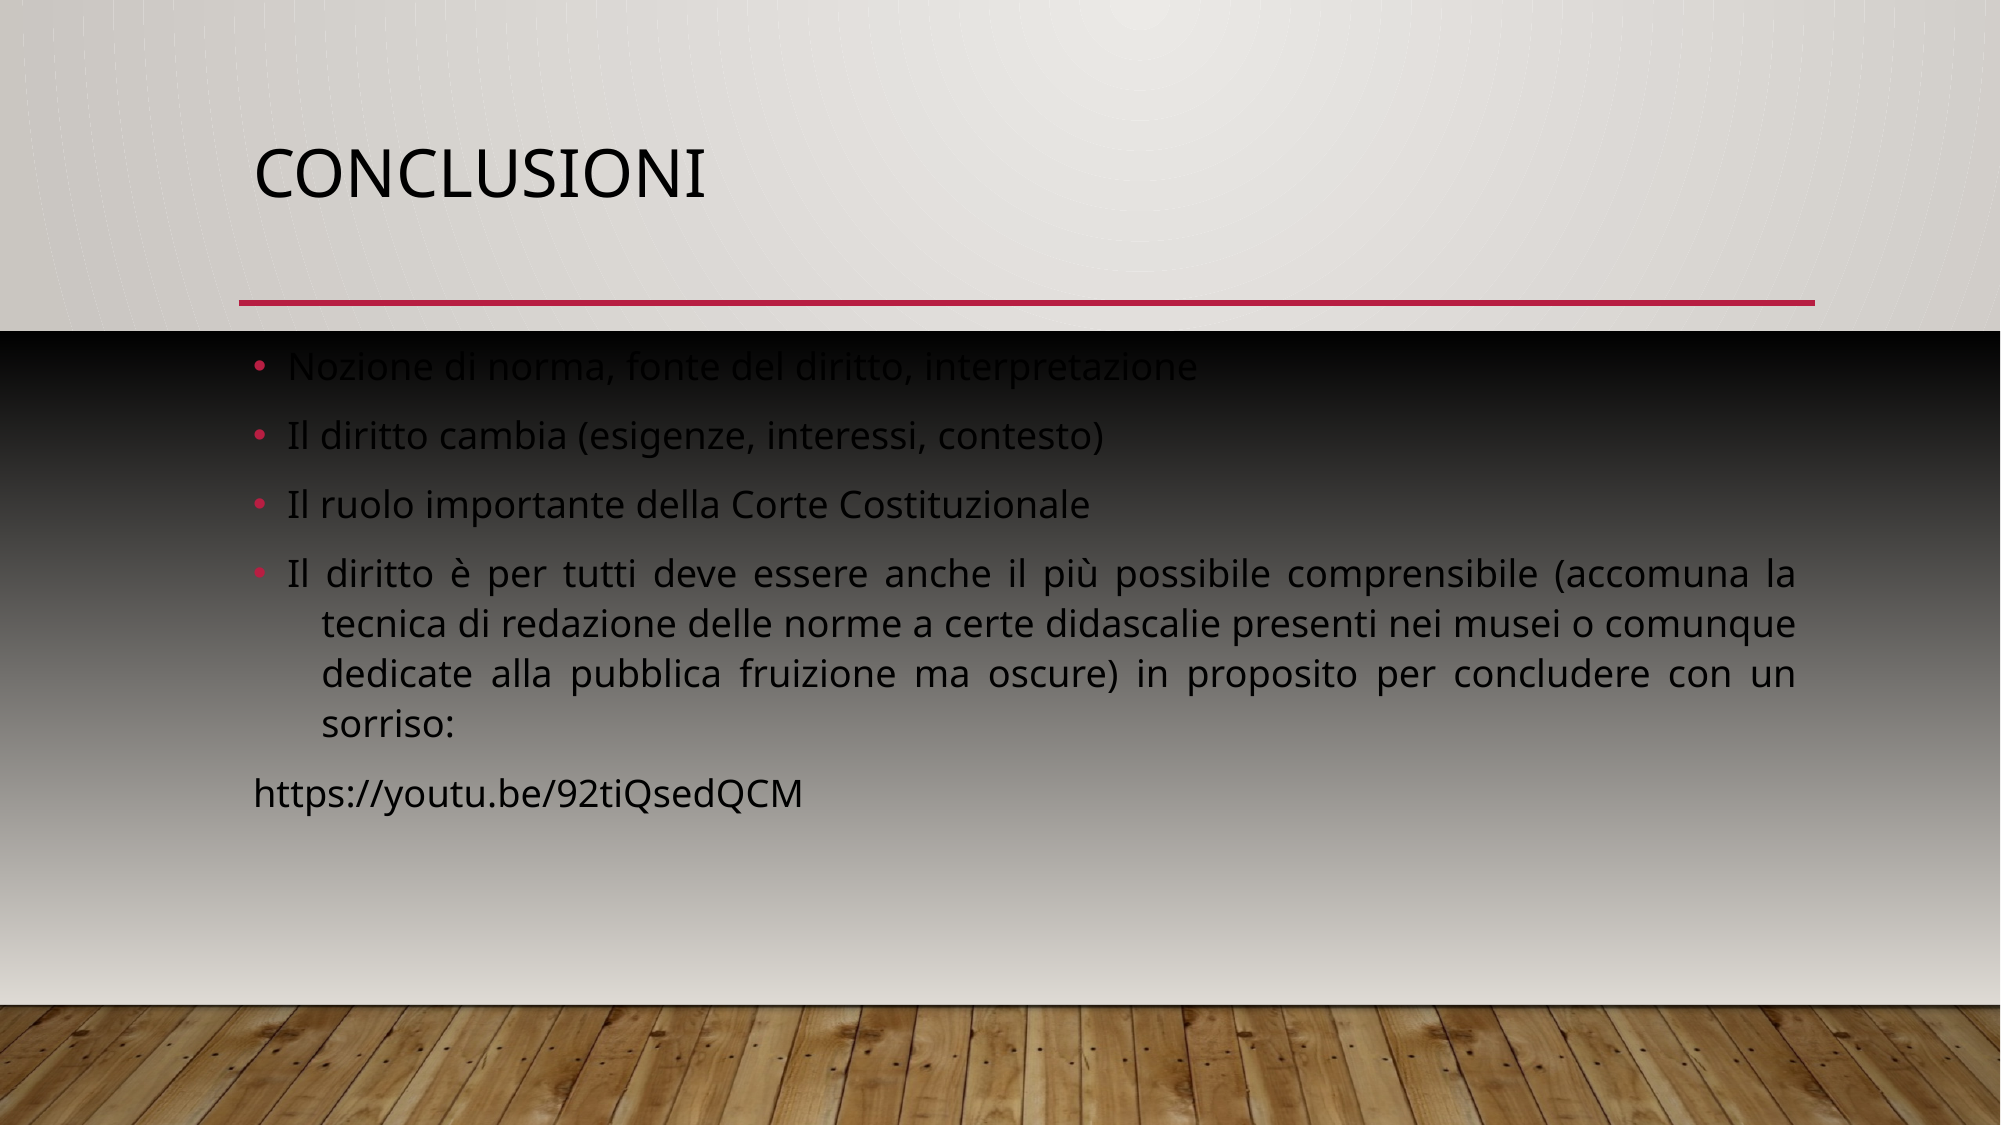

# Conclusioni
Nozione di norma, fonte del diritto, interpretazione
Il diritto cambia (esigenze, interessi, contesto)
Il ruolo importante della Corte Costituzionale
Il diritto è per tutti deve essere anche il più possibile comprensibile (accomuna la tecnica di redazione delle norme a certe didascalie presenti nei musei o comunque dedicate alla pubblica fruizione ma oscure) in proposito per concludere con un sorriso:
https://youtu.be/92tiQsedQCM